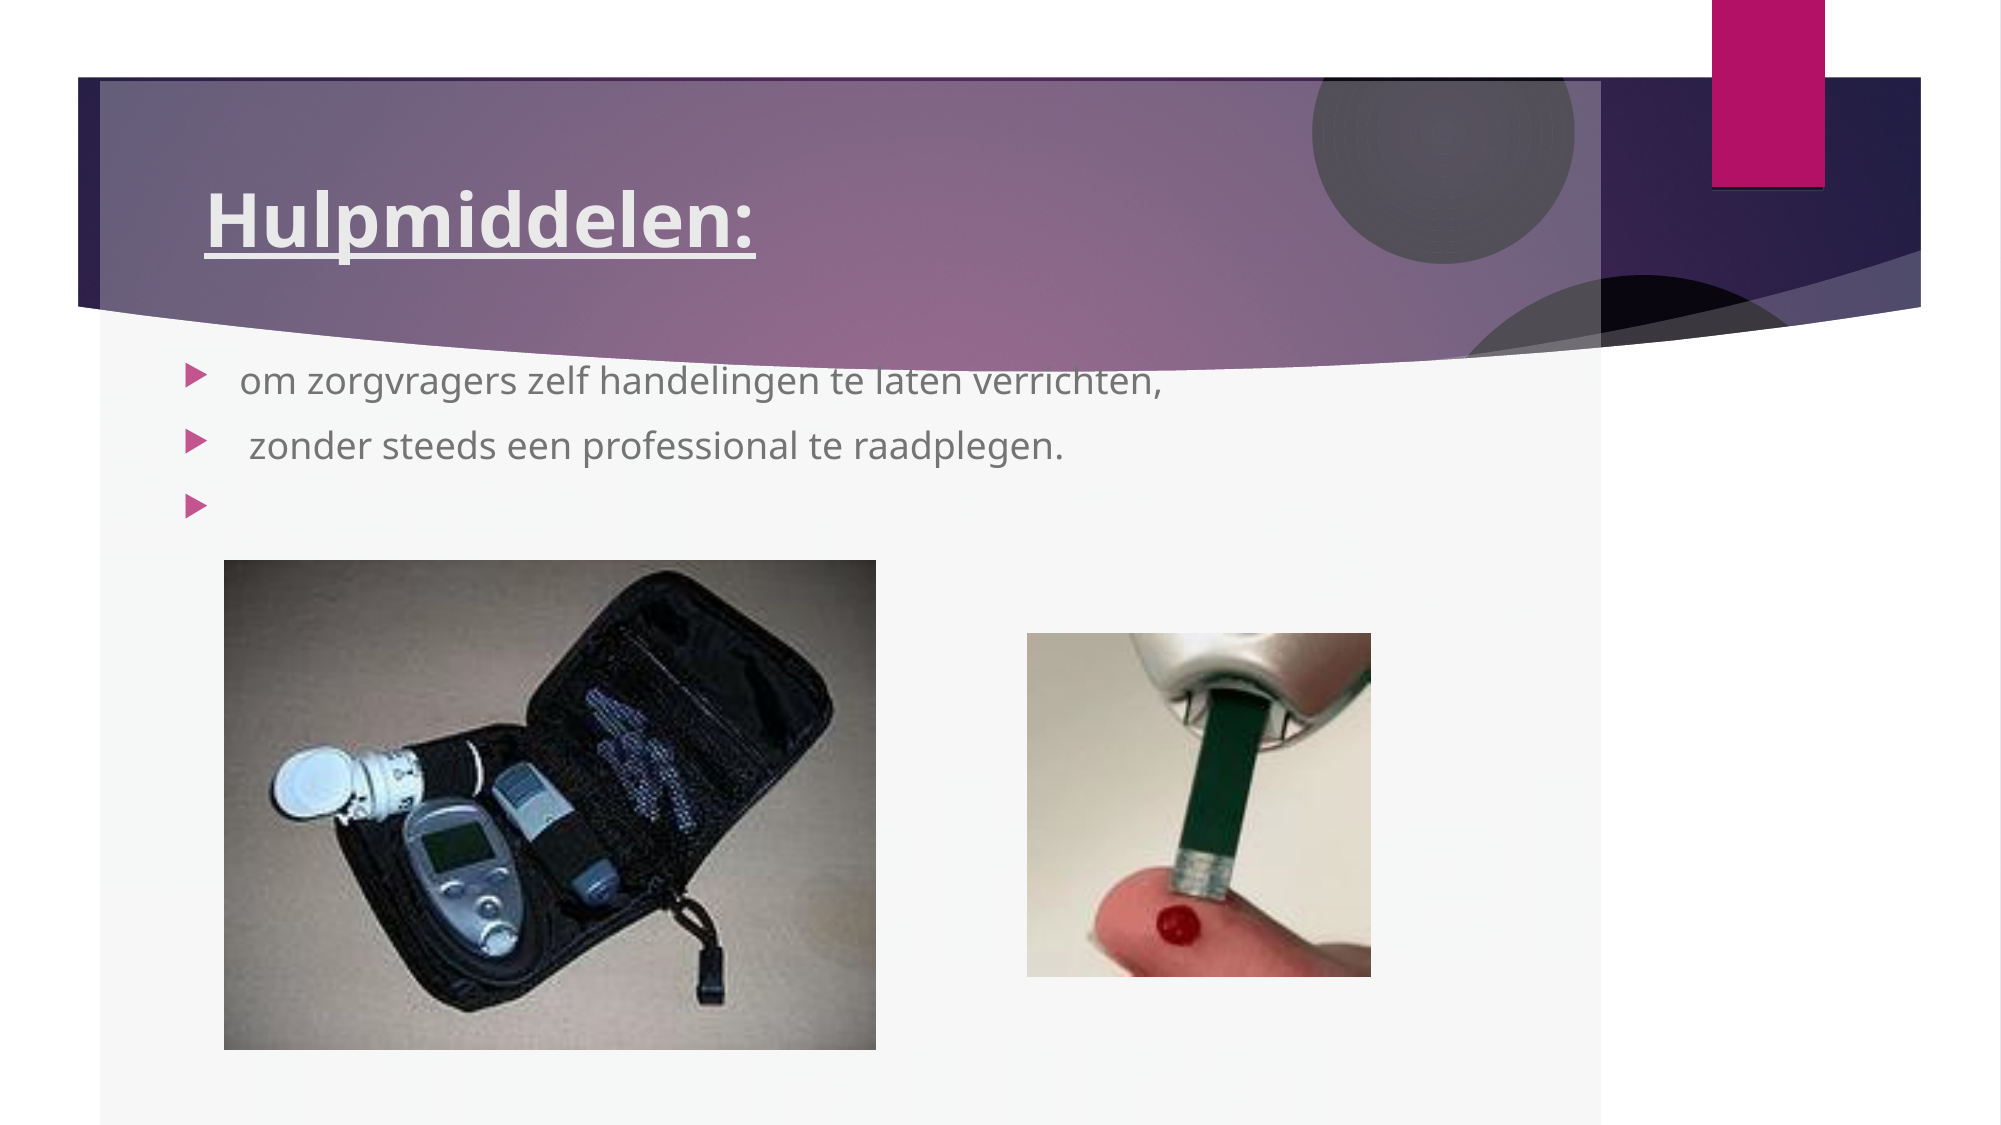

# Hulpmiddelen:
om zorgvragers zelf handelingen te laten verrichten,
 zonder steeds een professional te raadplegen.